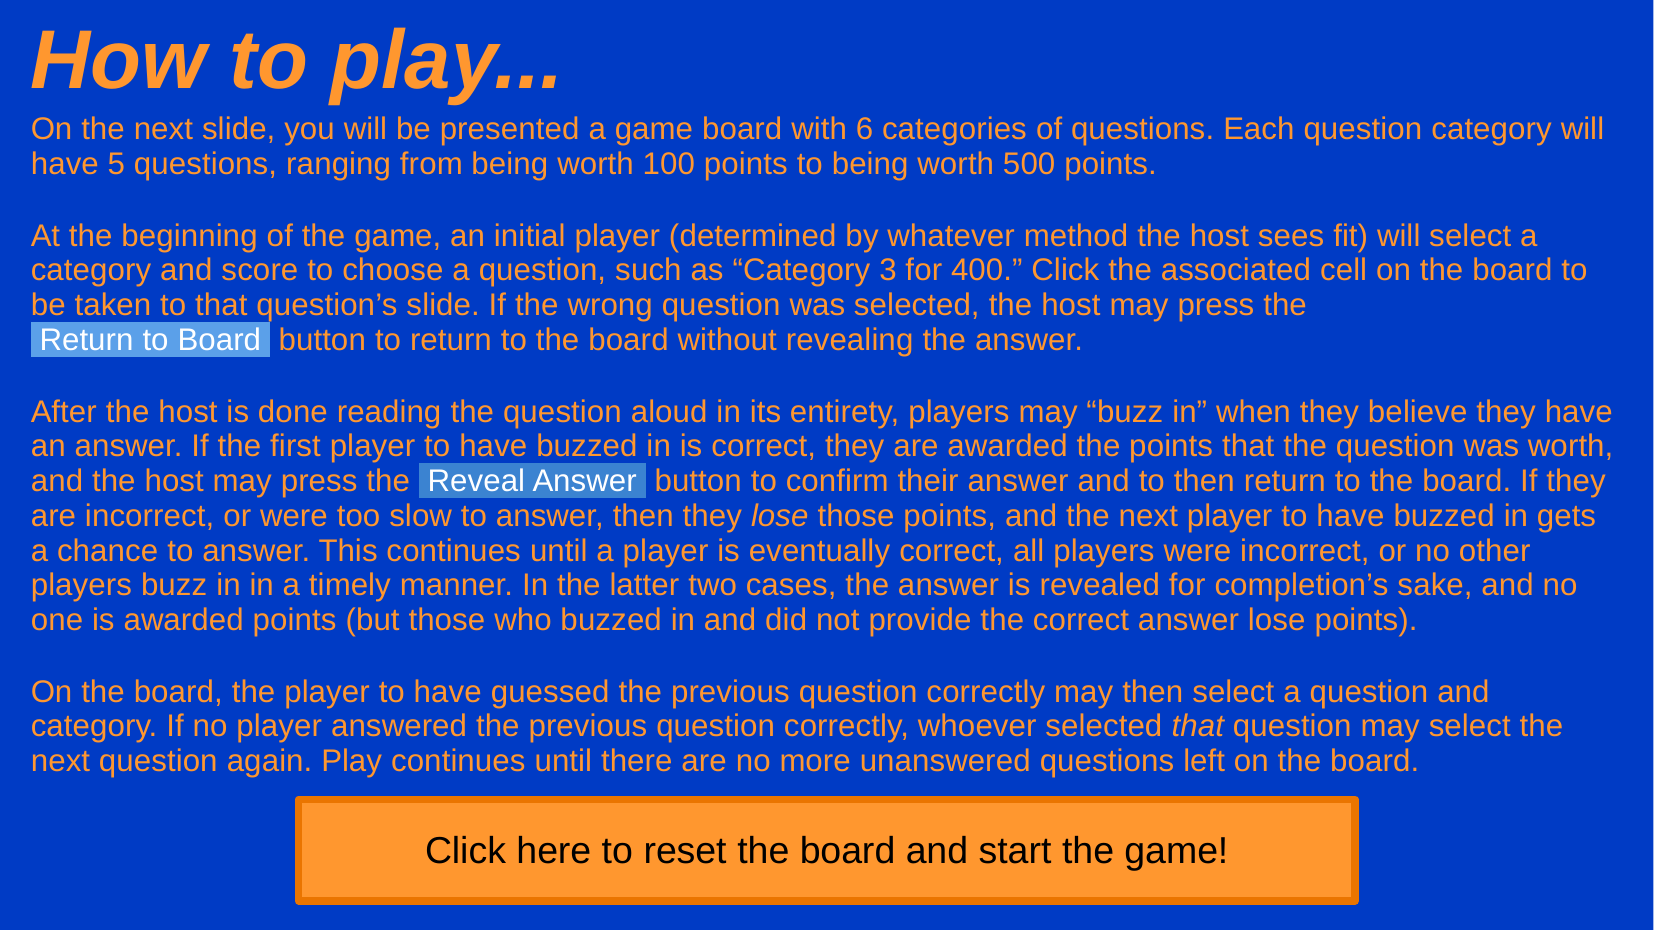

How to play...
On the next slide, you will be presented a game board with 6 categories of questions. Each question category will have 5 questions, ranging from being worth 100 points to being worth 500 points.
At the beginning of the game, an initial player (determined by whatever method the host sees fit) will select a category and score to choose a question, such as “Category 3 for 400.” Click the associated cell on the board to be taken to that question’s slide. If the wrong question was selected, the host may press the
 Return to Board button to return to the board without revealing the answer.
After the host is done reading the question aloud in its entirety, players may “buzz in” when they believe they have an answer. If the first player to have buzzed in is correct, they are awarded the points that the question was worth, and the host may press the Reveal Answer button to confirm their answer and to then return to the board. If they are incorrect, or were too slow to answer, then they lose those points, and the next player to have buzzed in gets a chance to answer. This continues until a player is eventually correct, all players were incorrect, or no other players buzz in in a timely manner. In the latter two cases, the answer is revealed for completion’s sake, and no one is awarded points (but those who buzzed in and did not provide the correct answer lose points).
On the board, the player to have guessed the previous question correctly may then select a question and category. If no player answered the previous question correctly, whoever selected that question may select the next question again. Play continues until there are no more unanswered questions left on the board.
Click here to reset the board and start the game!